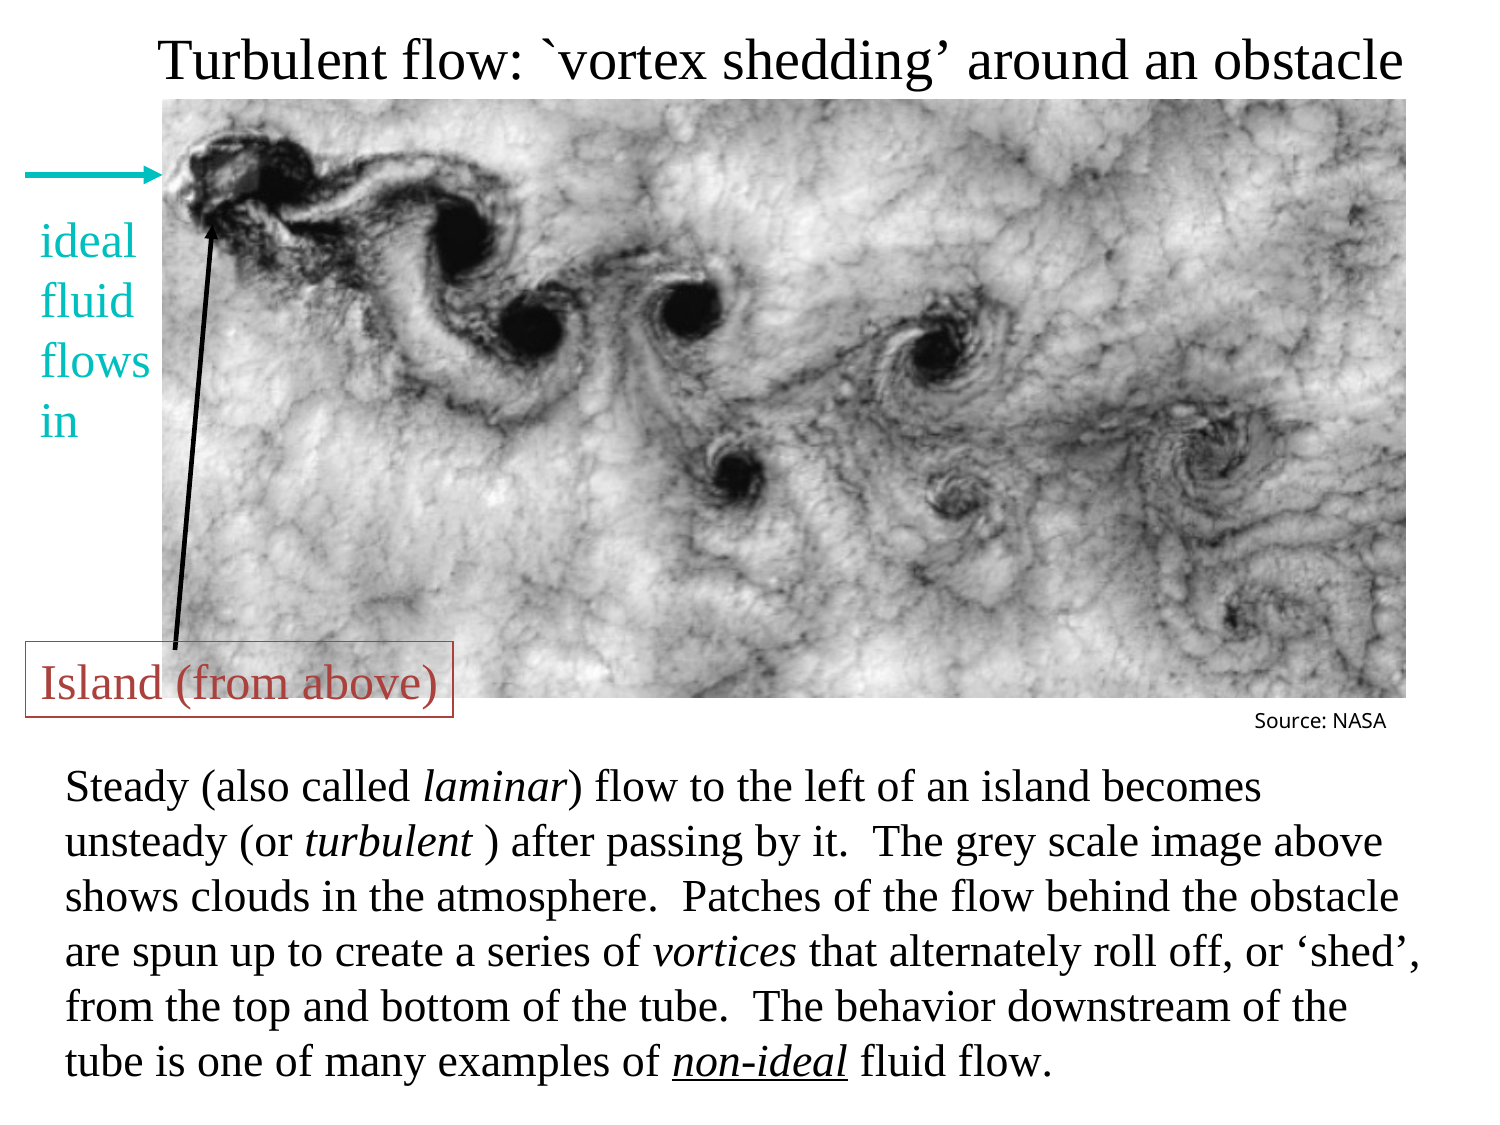

# Turbulent flow: `vortex shedding’ around an obstacle
ideal
fluid flows
in
Island (from above)
Source: NASA
Steady (also called laminar) flow to the left of an island becomes unsteady (or turbulent ) after passing by it. The grey scale image above shows clouds in the atmosphere. Patches of the flow behind the obstacle are spun up to create a series of vortices that alternately roll off, or ‘shed’, from the top and bottom of the tube. The behavior downstream of the tube is one of many examples of non-ideal fluid flow.